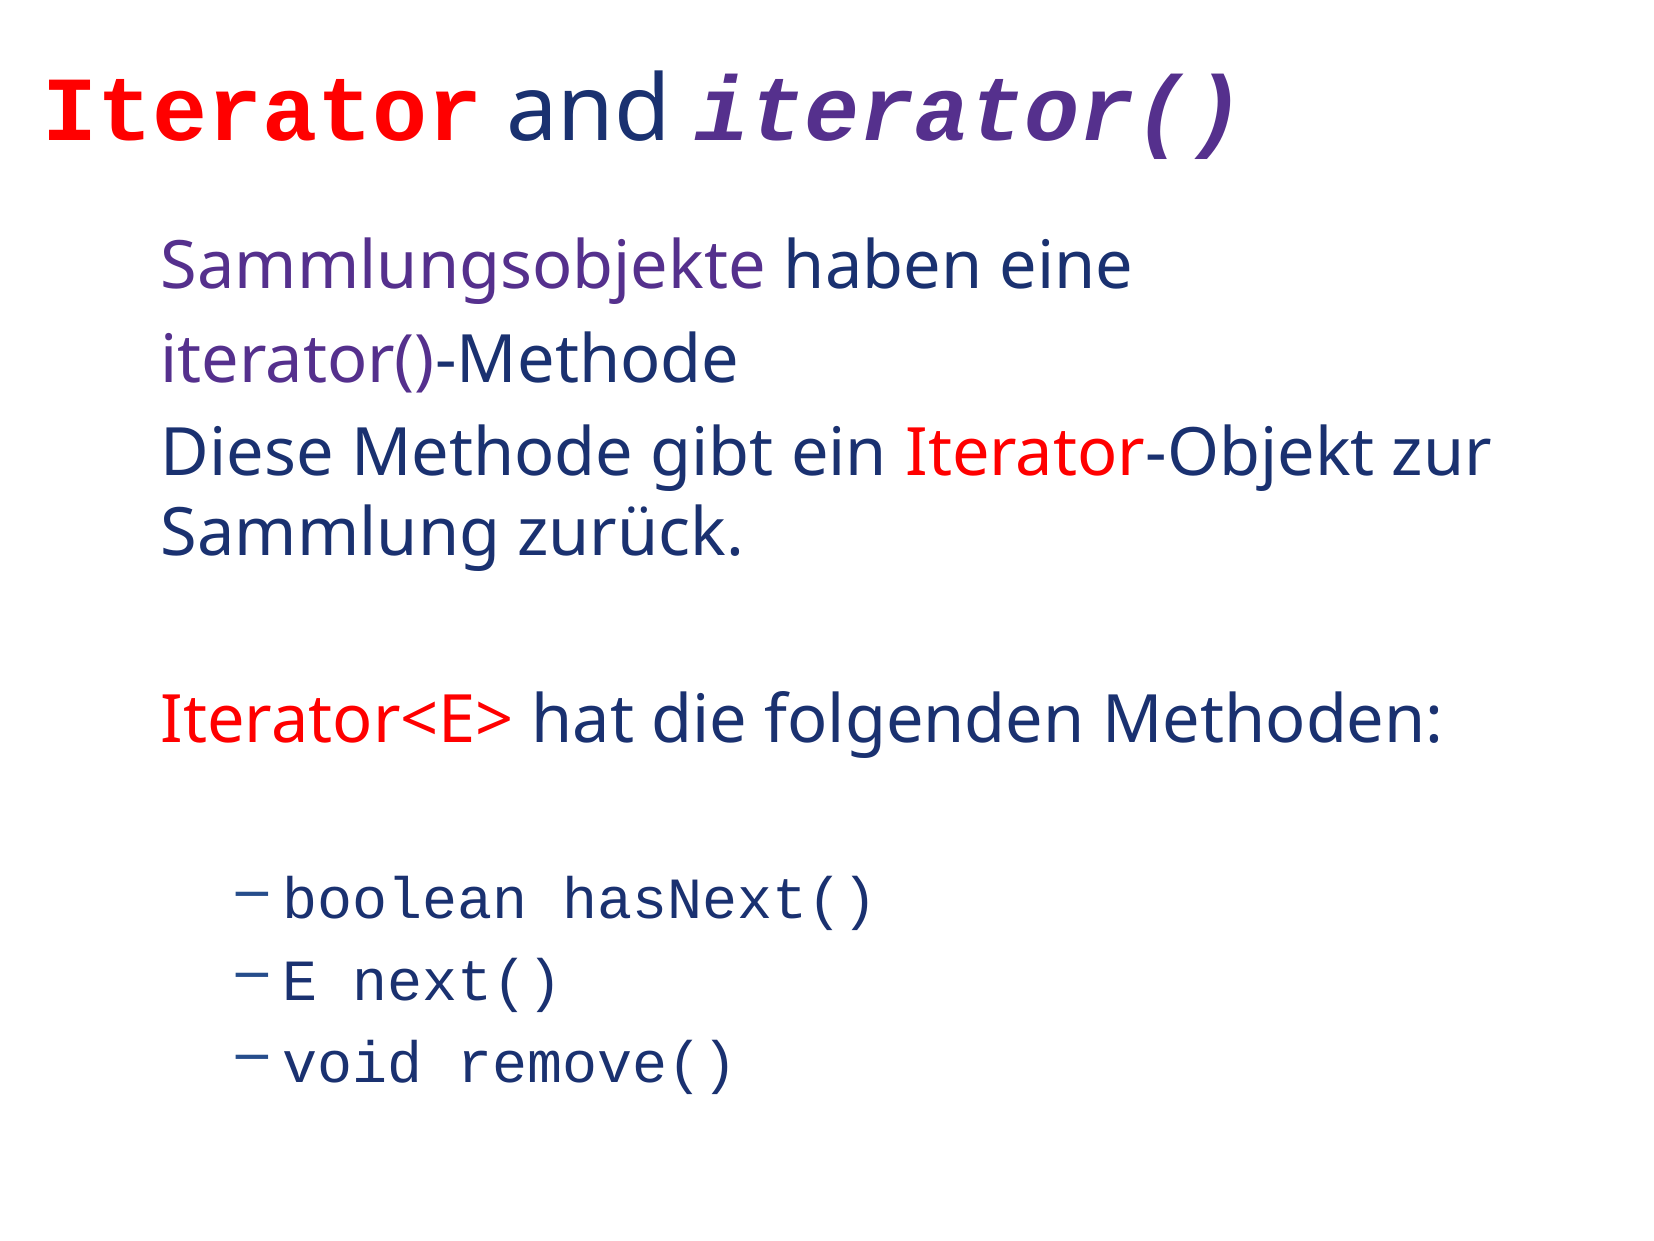

# Iterator and iterator()
Sammlungsobjekte haben eine
iterator()-Methode
Diese Methode gibt ein Iterator-Objekt zur Sammlung zurück.
Iterator<E> hat die folgenden Methoden:
boolean hasNext()
E next()
void remove()